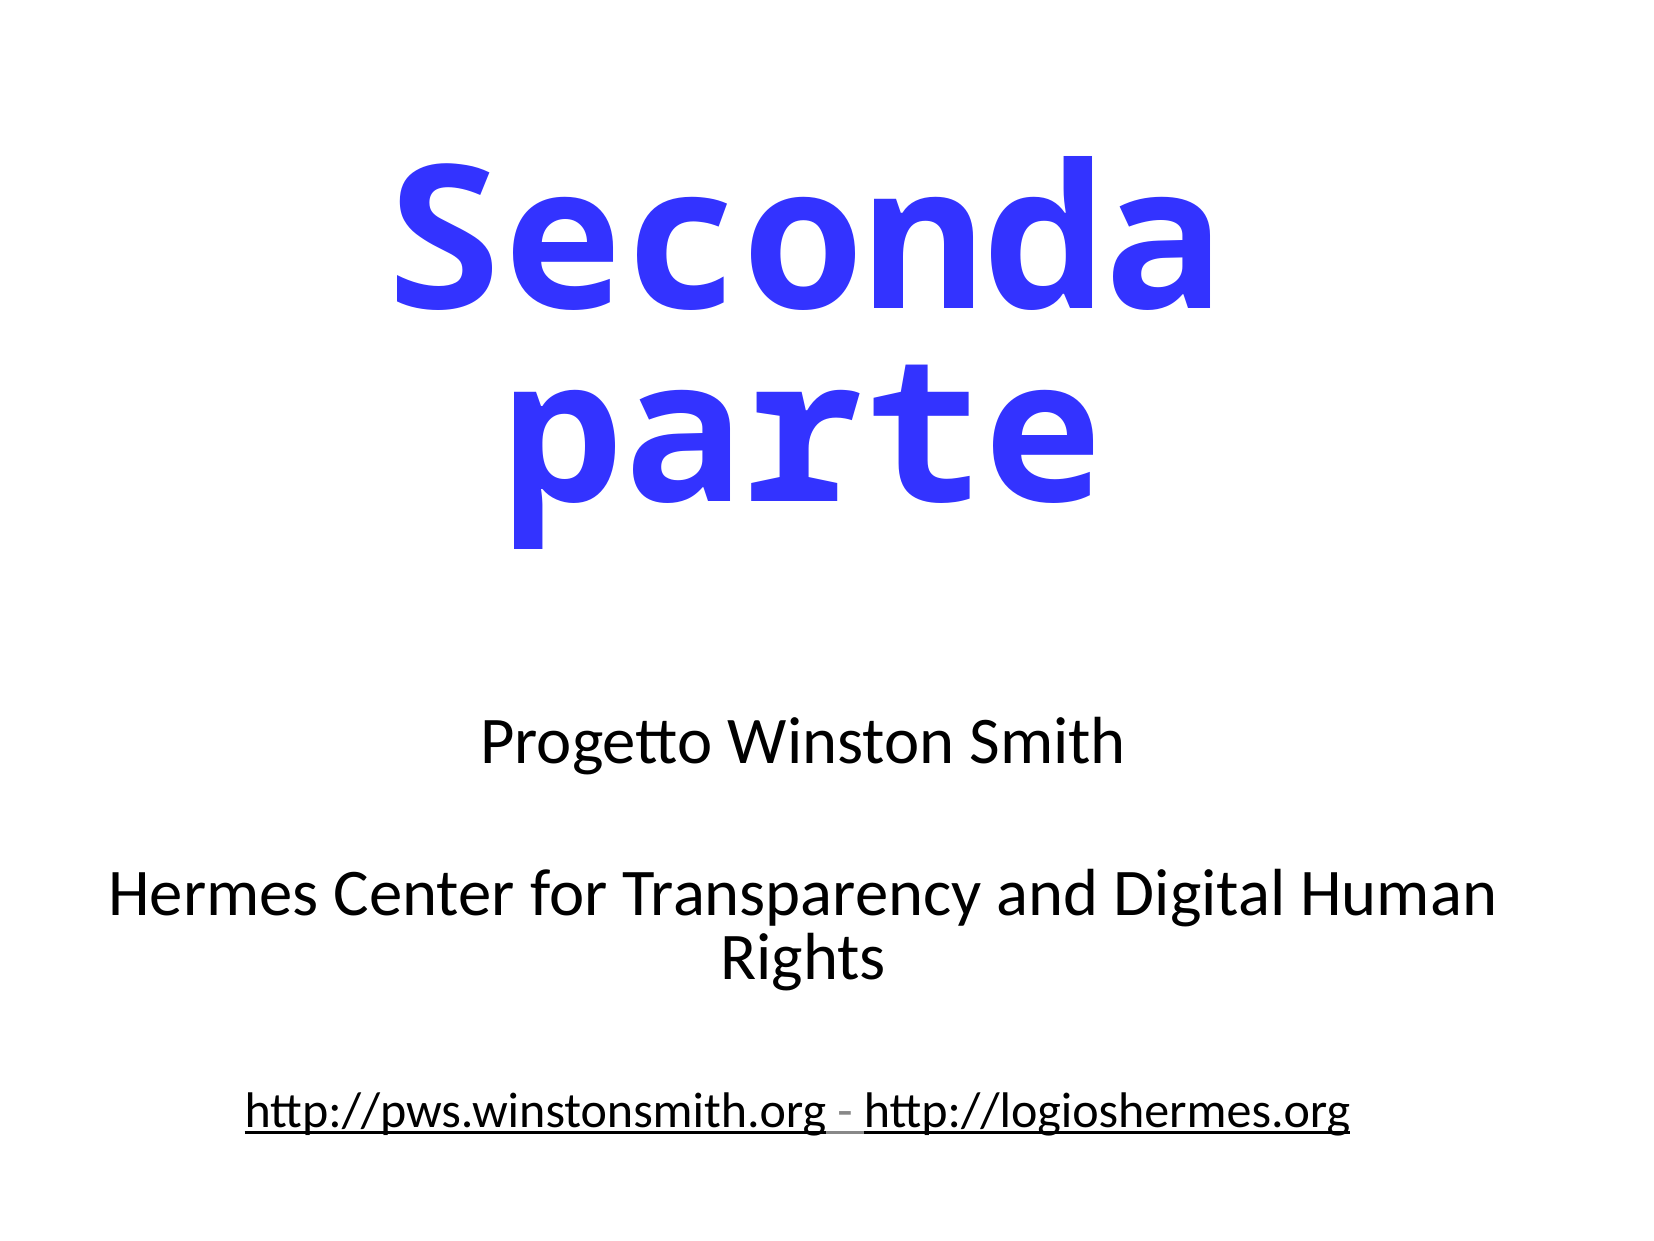

Seconda parte
Progetto Winston Smith
Hermes Center for Transparency and Digital Human Rights
http://pws.winstonsmith.org - http://logioshermes.org